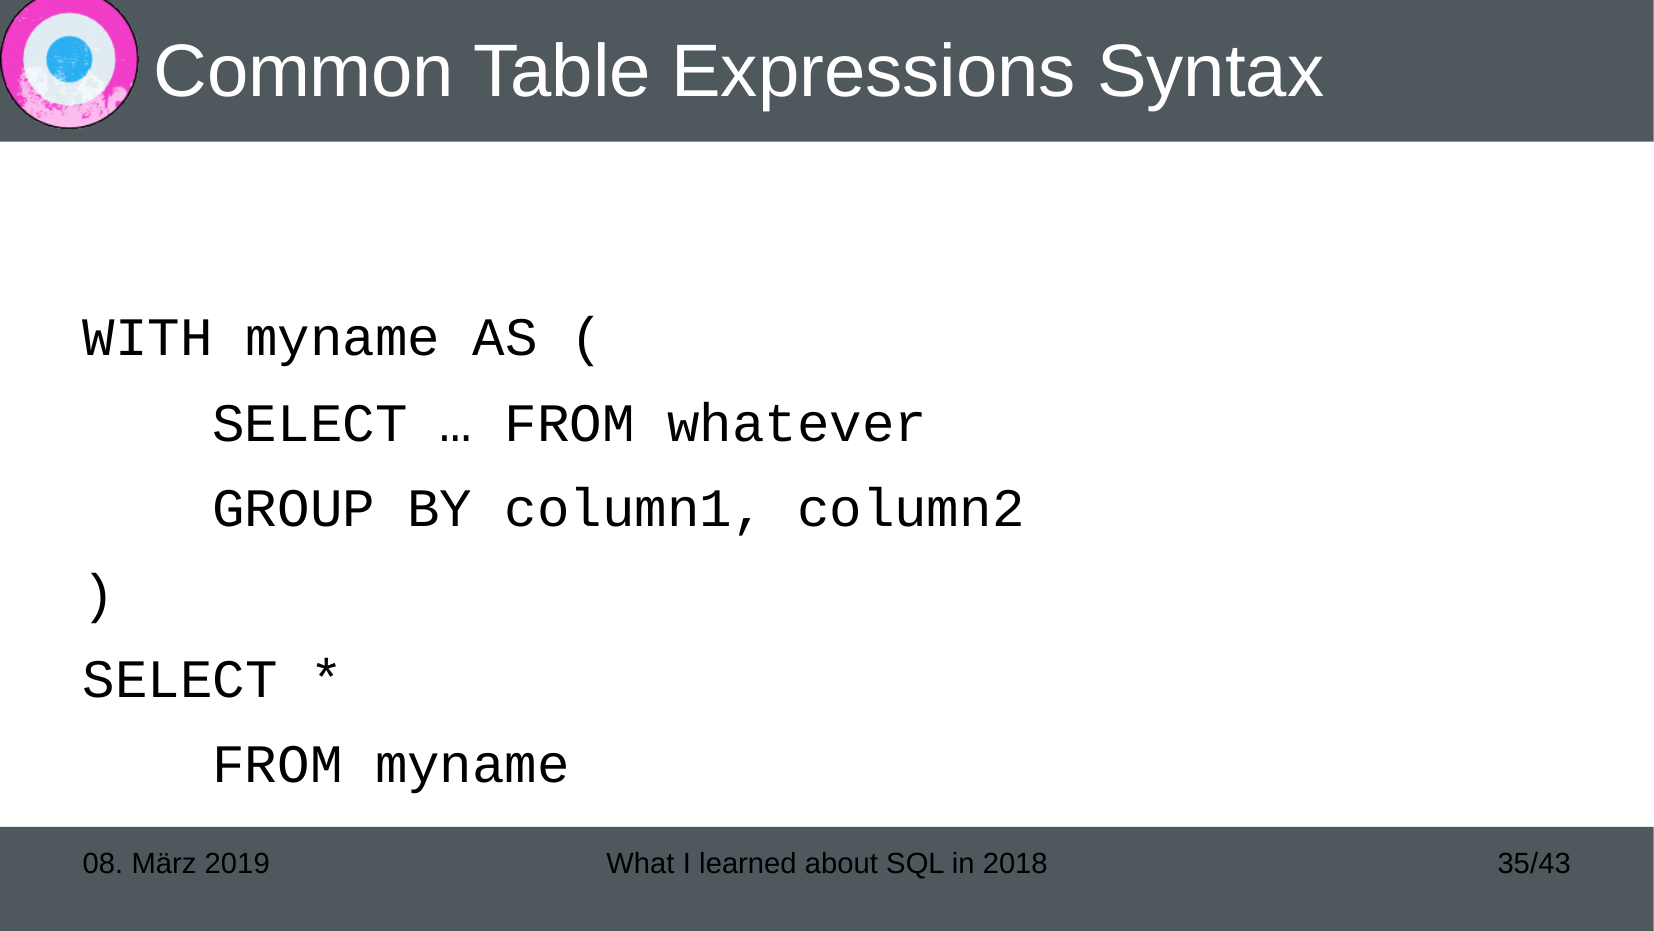

# Common Table Expressions Syntax
WITH myname AS (
 SELECT … FROM whatever
 GROUP BY column1, column2
)
SELECT *
 FROM myname
08. März 2019
35